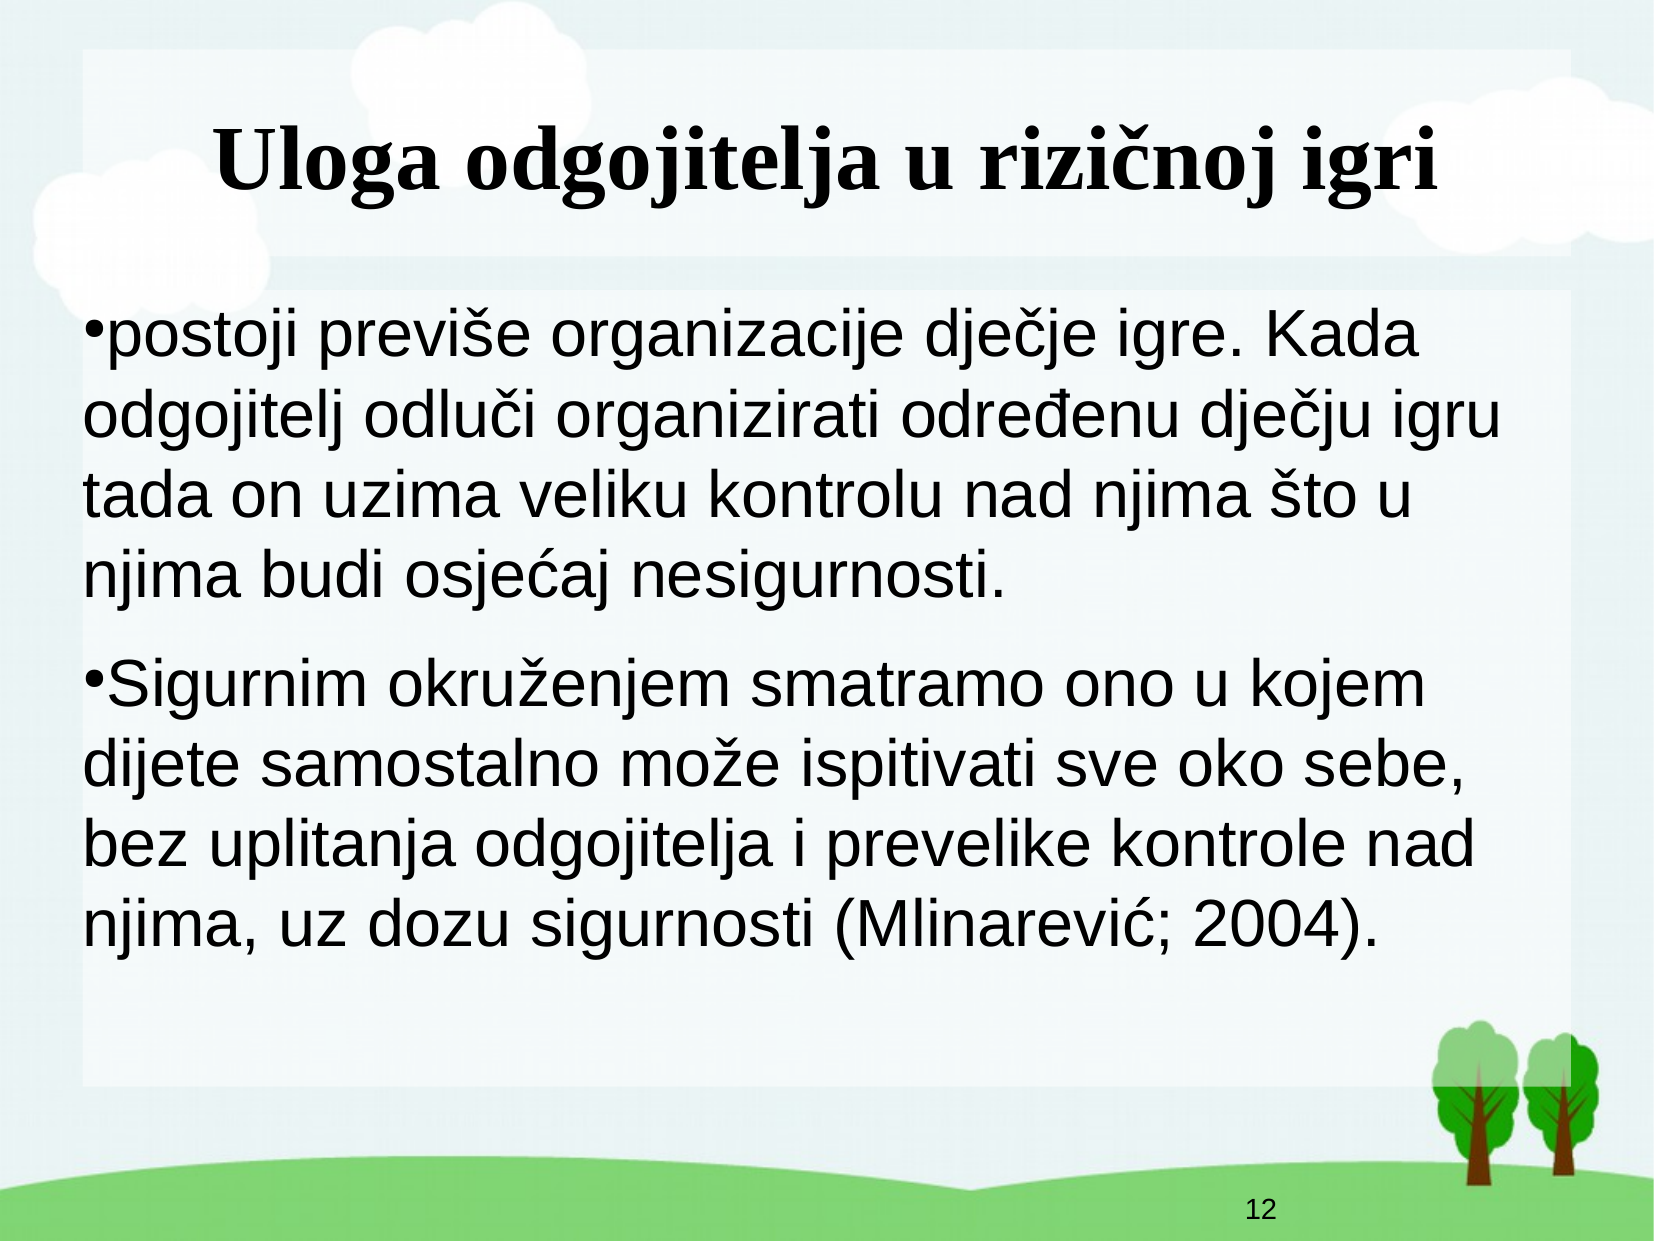

# Uloga odgojitelja u rizičnoj igri
postoji previše organizacije dječje igre. Kada odgojitelj odluči organizirati određenu dječju igru tada on uzima veliku kontrolu nad njima što u njima budi osjećaj nesigurnosti.
Sigurnim okruženjem smatramo ono u kojem dijete samostalno može ispitivati sve oko sebe, bez uplitanja odgojitelja i prevelike kontrole nad njima, uz dozu sigurnosti (Mlinarević; 2004).